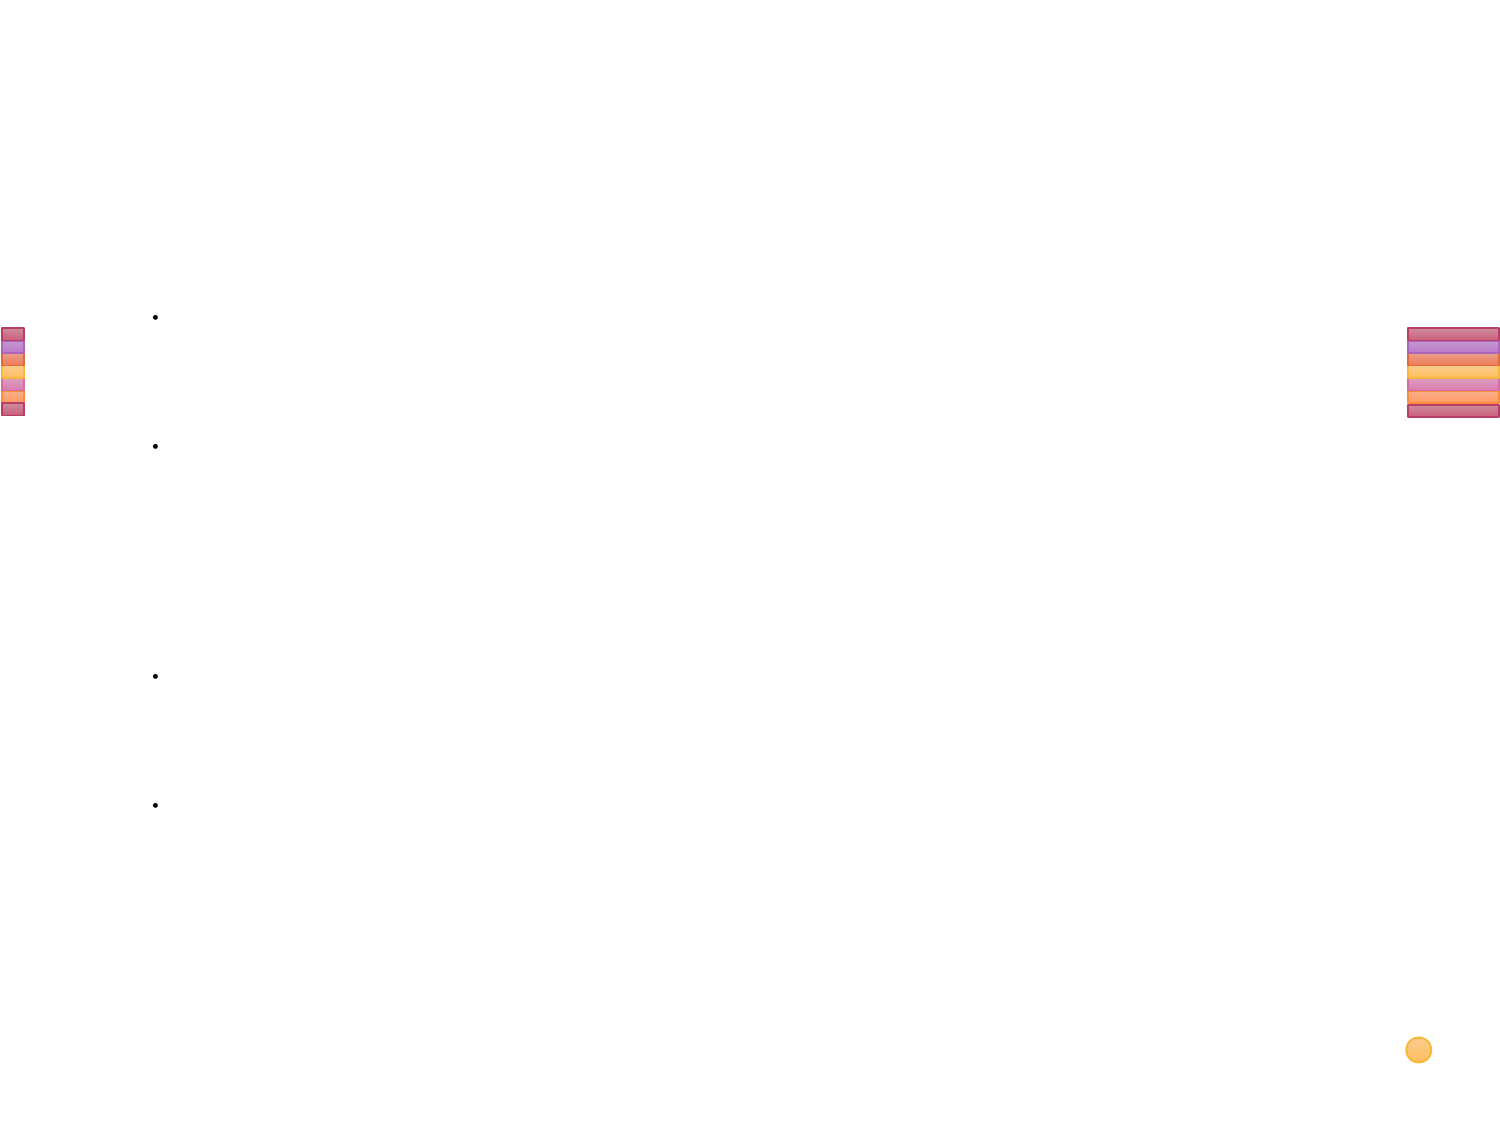

VIII.- SUSPENSIÓN DE CONTRATOS Y REDUCCIÓN DE JORNADA (VII)
# .- Diferencias entre reducción de jornada y contrato a tiempo parcial
1) la esencial voluntariedad de la conversión a tiempo parcial (art.12.4e) ET) , que no se da en la conversión por acuerdo representantes de los trabajadores y empresario o decisión unilateral de éste en el caso de lart.47 ET;
2) la temporalidad de la reducción de jornada versus la permanencia del contrato a tiempo parcial novado
En este sentido se ha pronunciado el TS con ocasión de la STS 14 mayo 2007 (RJ 2007/ 5084) y la STS de 7 octubre 2011 RJ 2011\7340